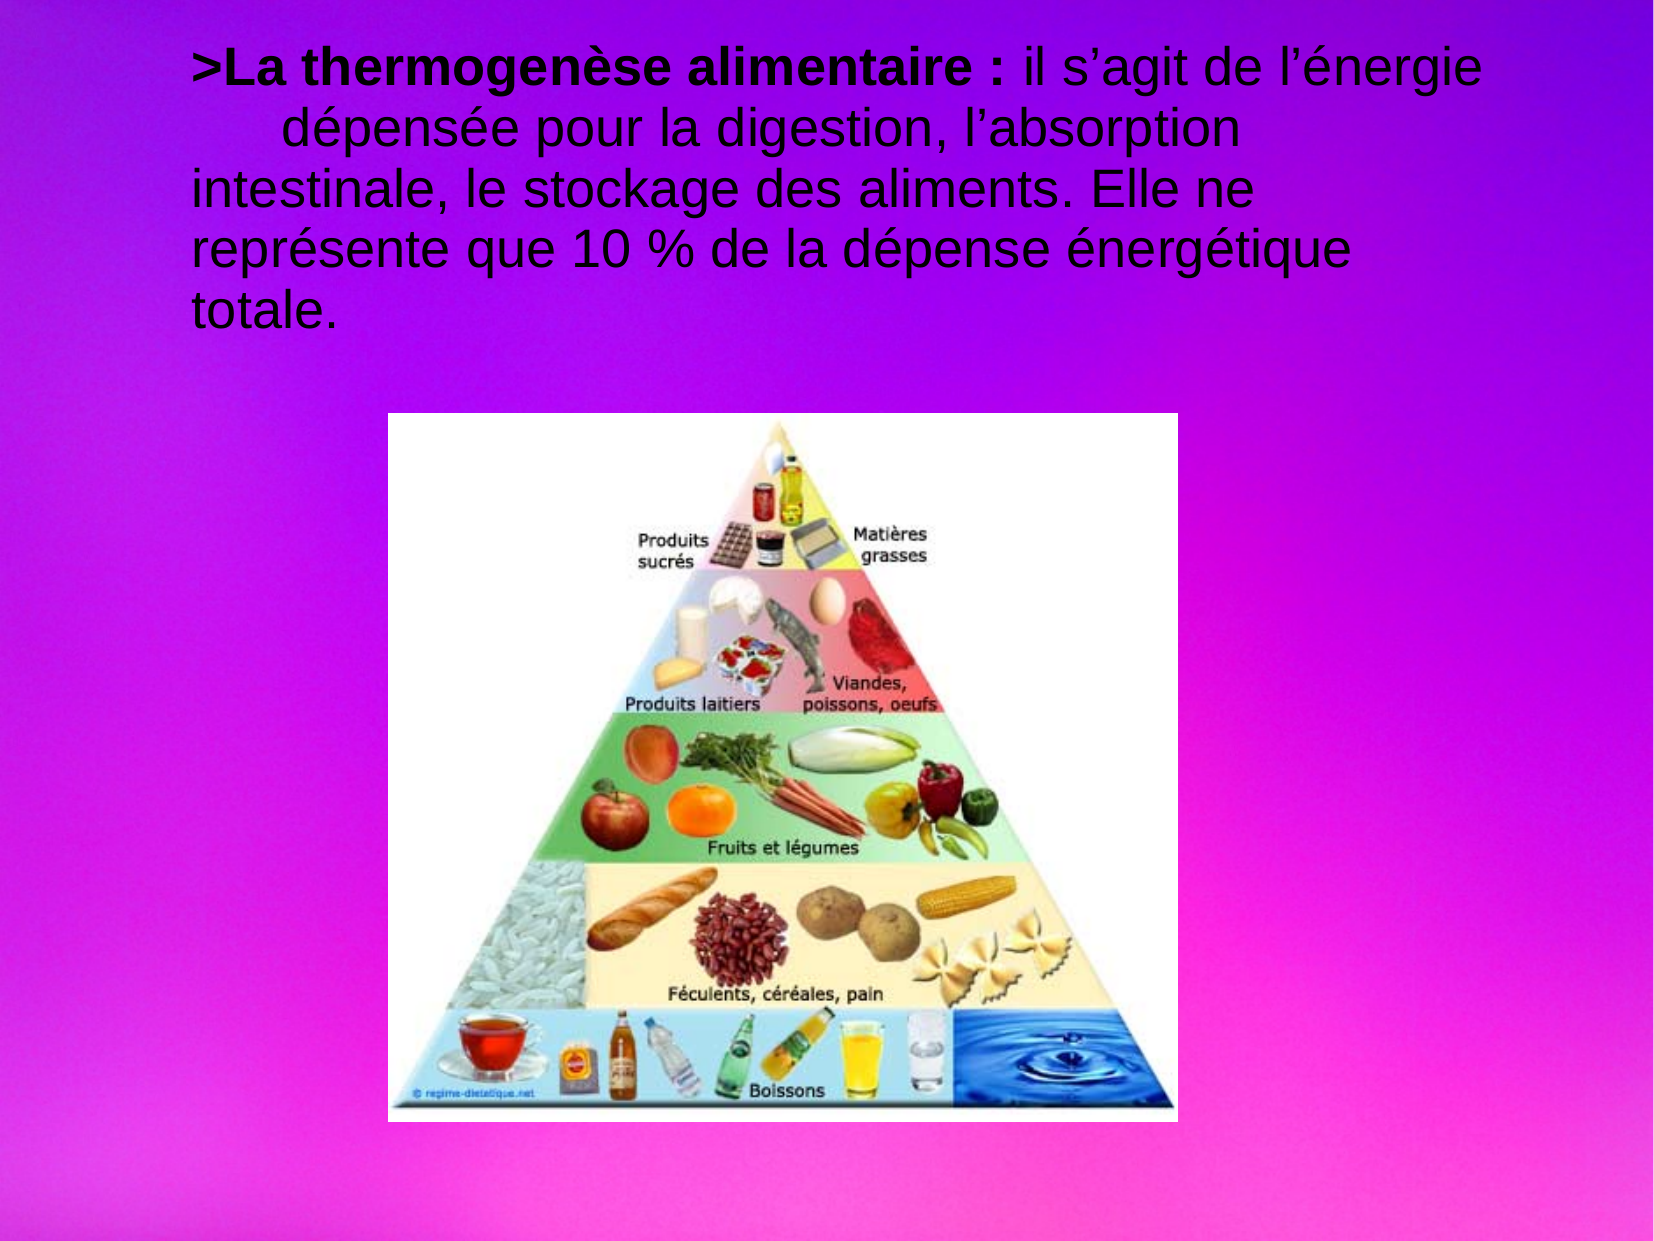

>La thermogenèse alimentaire : il s’agit de l’énergie dépensée pour la digestion, l’absorption intestinale, le stockage des aliments. Elle ne représente que 10 % de la dépense énergétique totale.